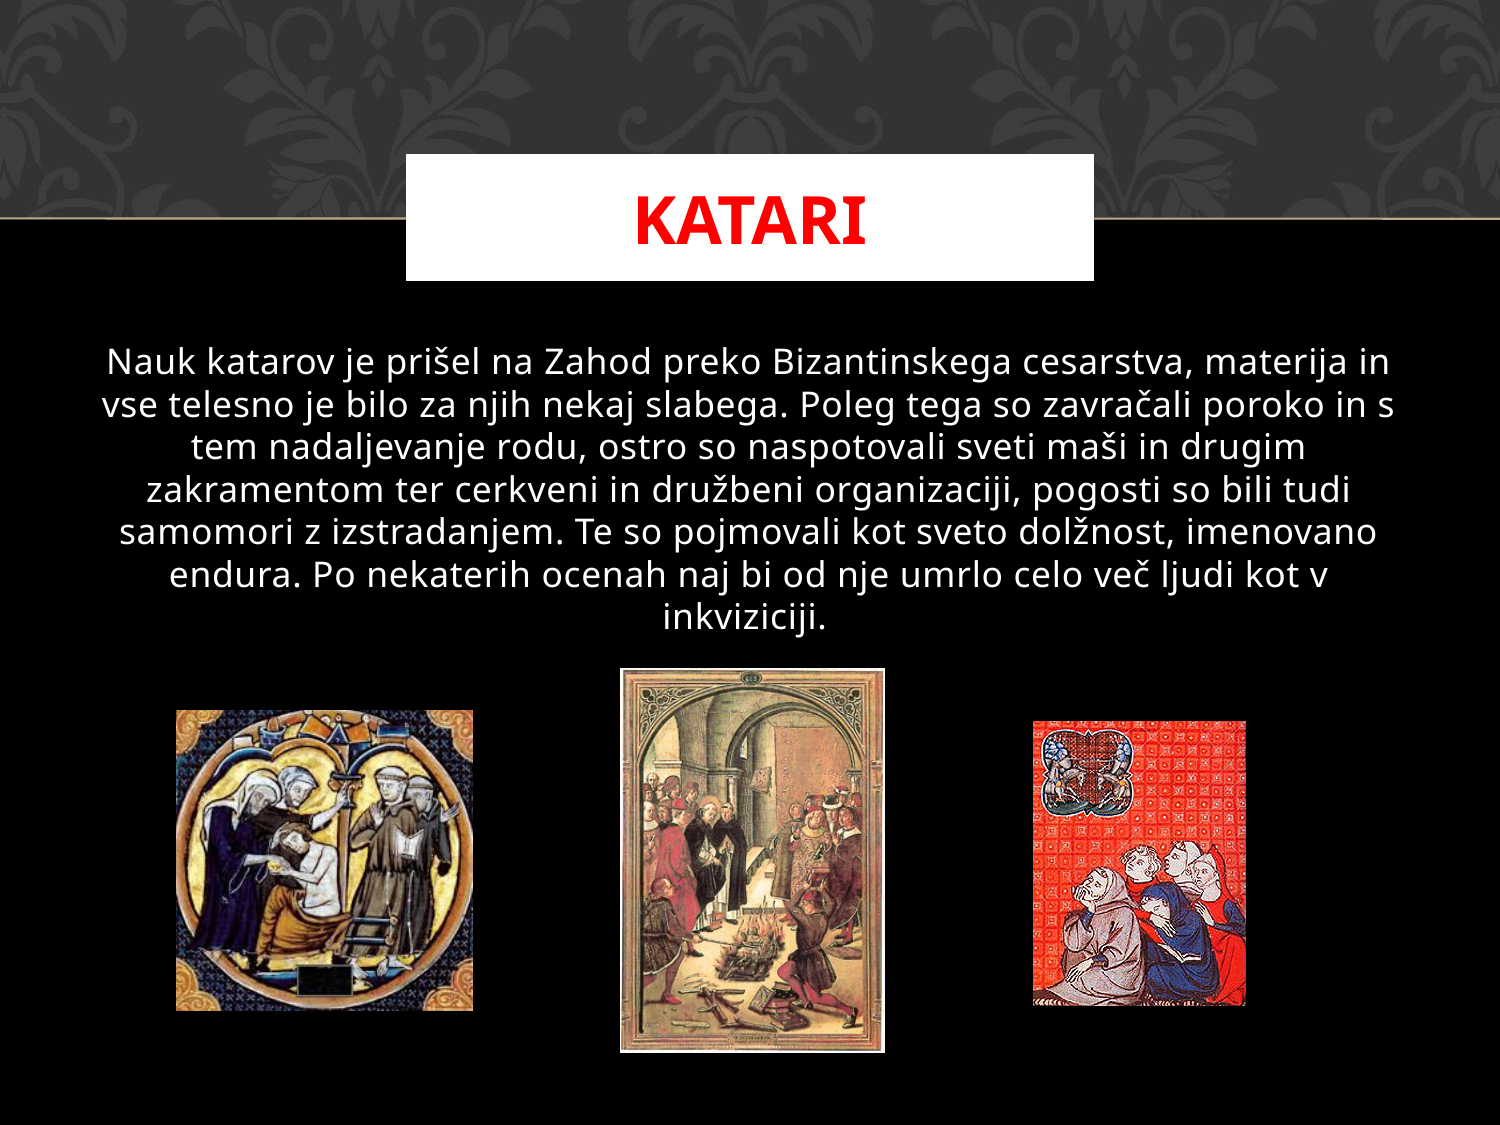

KATARI
# Nauk katarov je prišel na Zahod preko Bizantinskega cesarstva, materija in vse telesno je bilo za njih nekaj slabega. Poleg tega so zavračali poroko in s tem nadaljevanje rodu, ostro so naspotovali sveti maši in drugim zakramentom ter cerkveni in družbeni organizaciji, pogosti so bili tudi samomori z izstradanjem. Te so pojmovali kot sveto dolžnost, imenovano endura. Po nekaterih ocenah naj bi od nje umrlo celo več ljudi kot v inkviziciji.